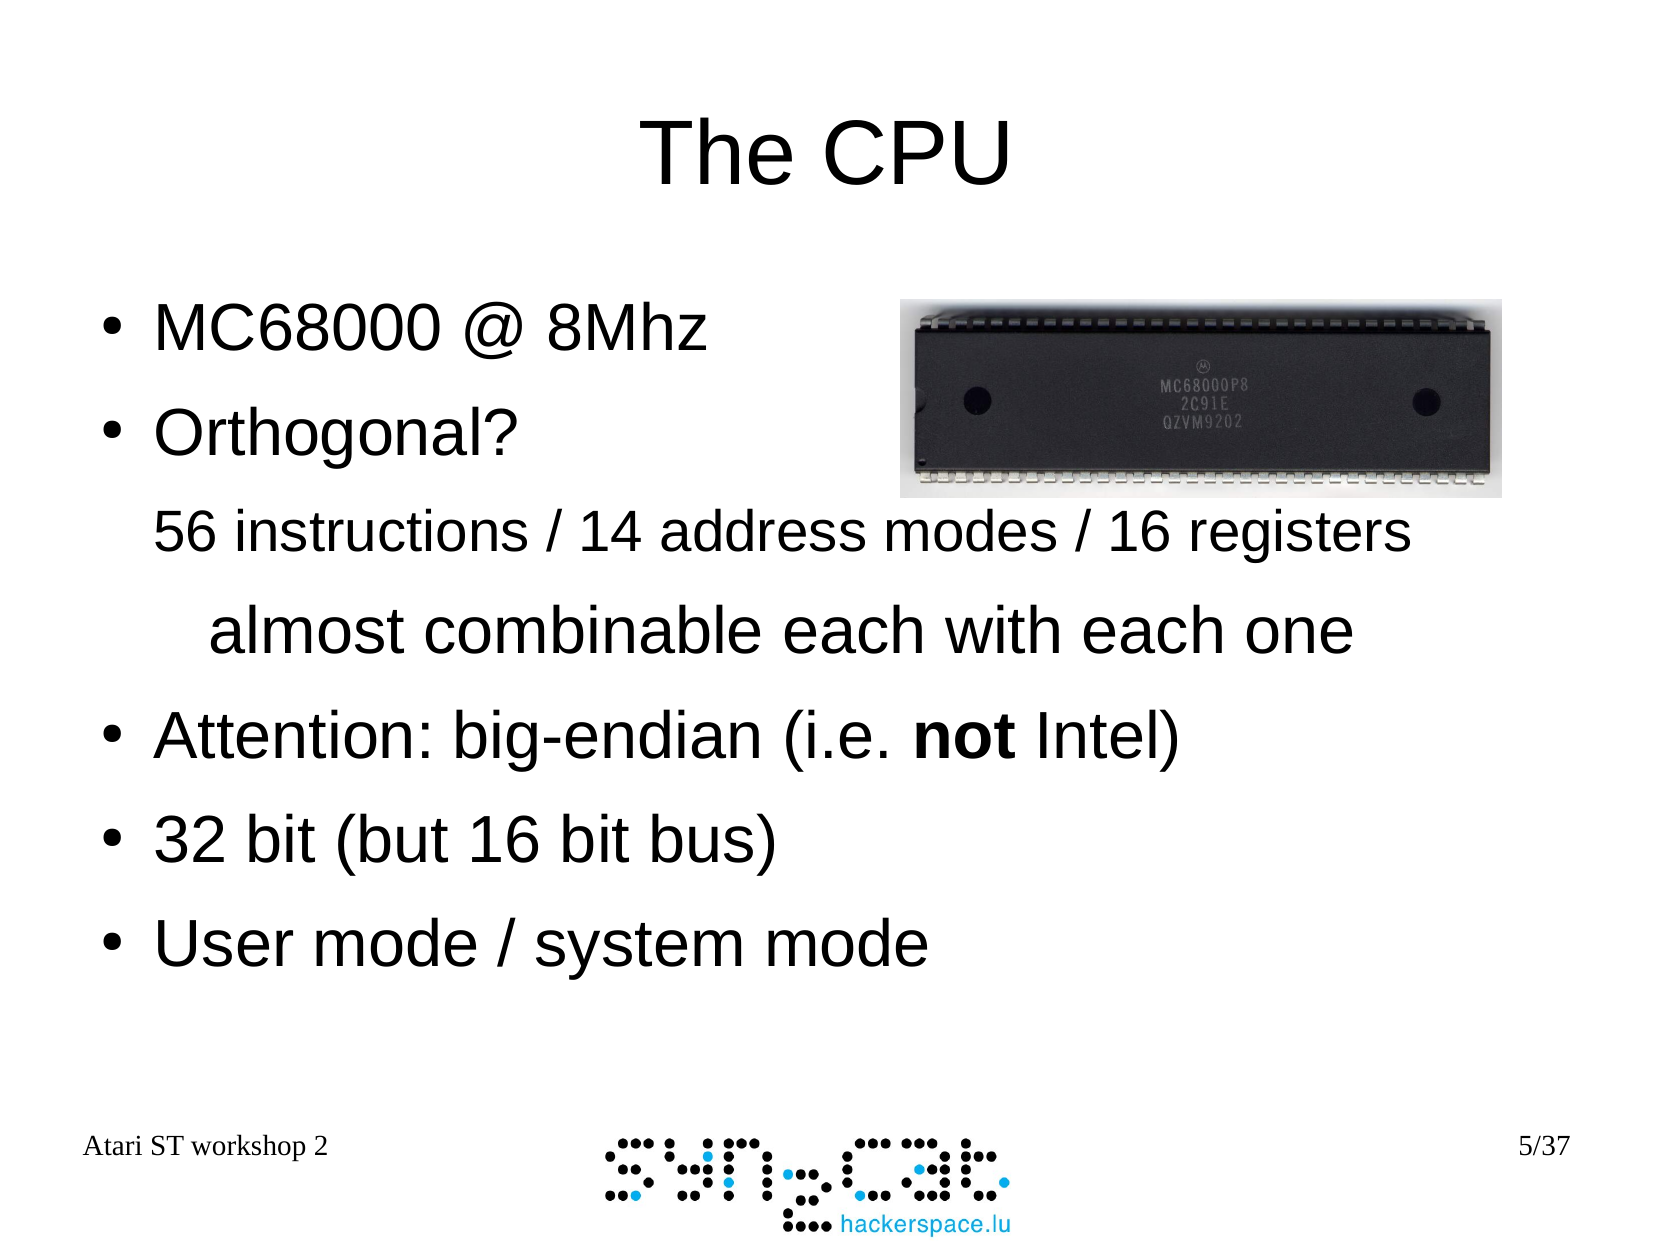

# The CPU
MC68000 @ 8Mhz
Orthogonal?
56 instructions / 14 address modes / 16 registers
 almost combinable each with each one
Attention: big-endian (i.e. not Intel)
32 bit (but 16 bit bus)
User mode / system mode
5